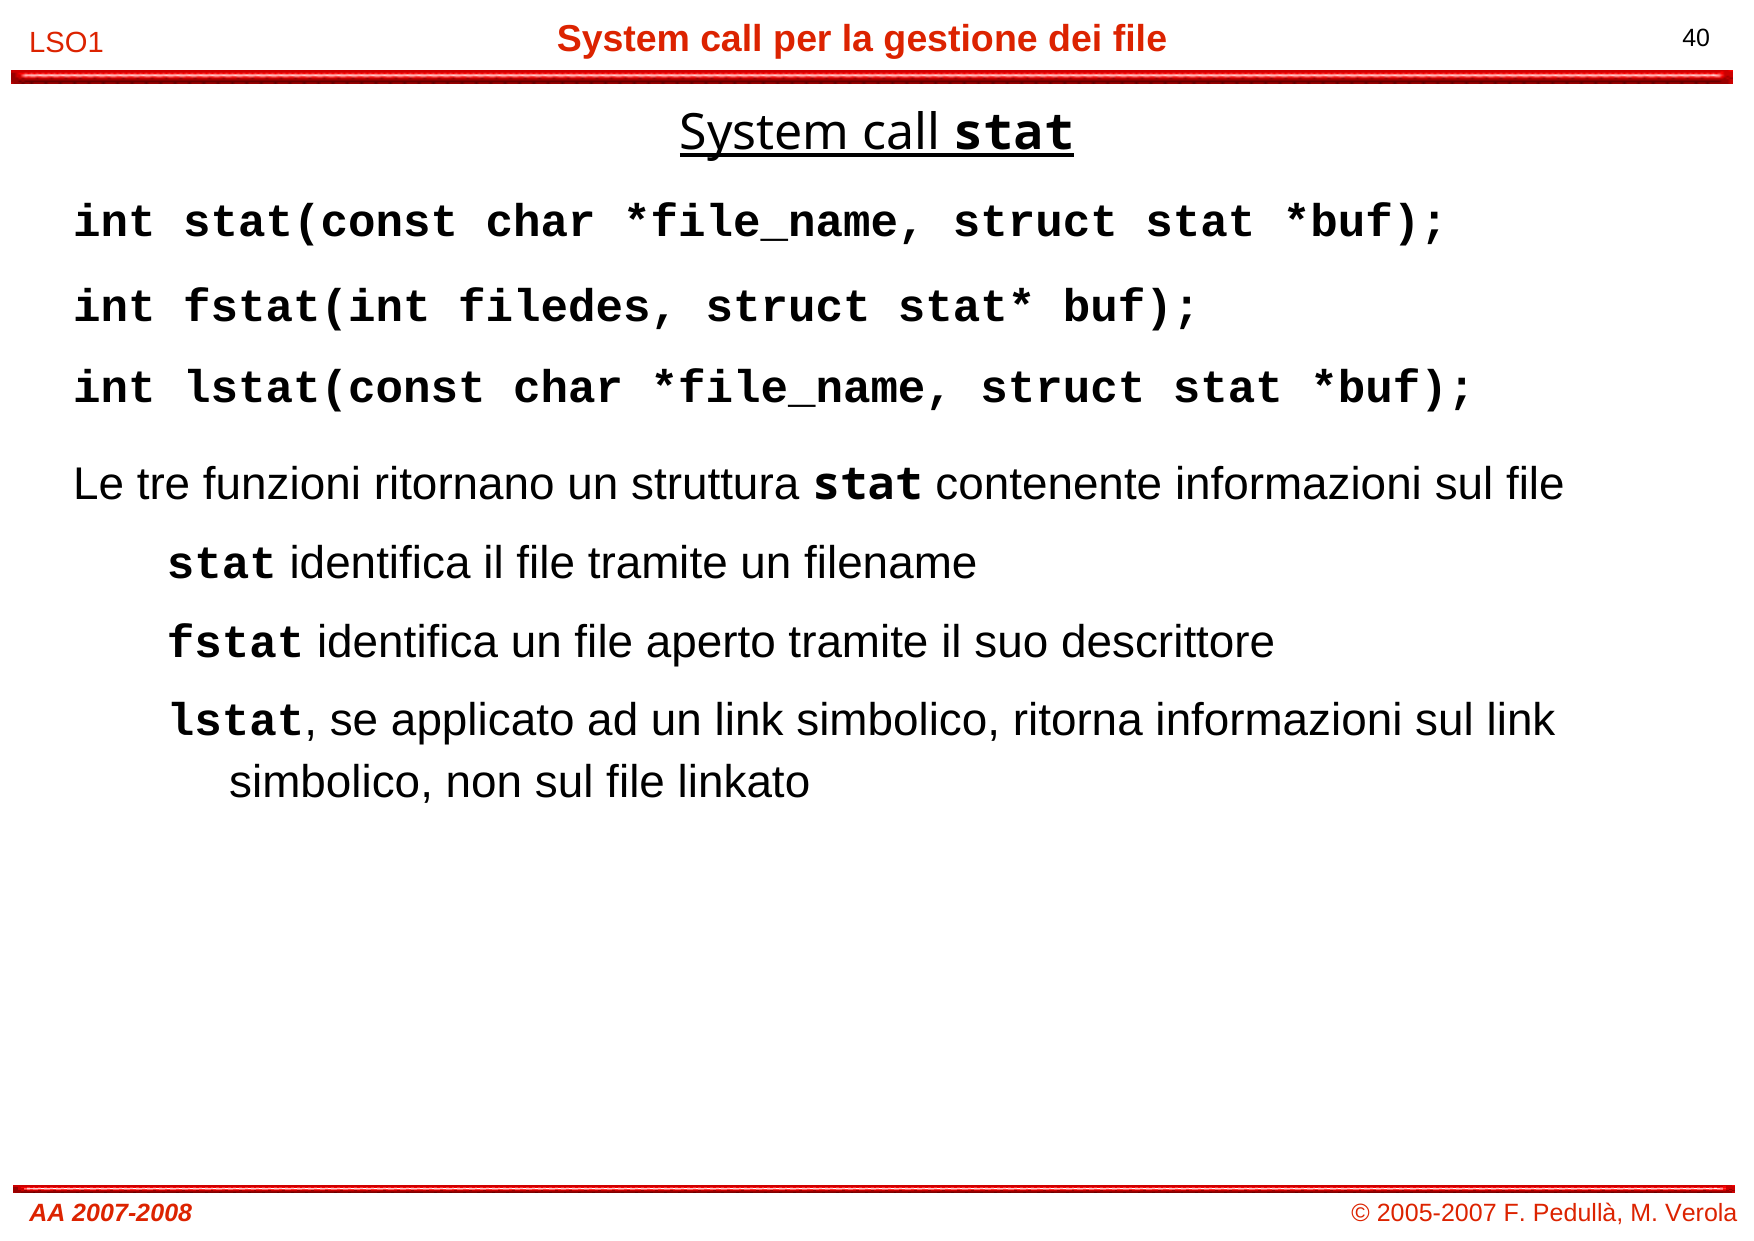

System call stat
# int stat(const char *file_name, struct stat *buf);
int fstat(int filedes, struct stat* buf);
int lstat(const char *file_name, struct stat *buf);
Le tre funzioni ritornano un struttura stat contenente informazioni sul file
stat identifica il file tramite un filename
fstat identifica un file aperto tramite il suo descrittore
lstat, se applicato ad un link simbolico, ritorna informazioni sul link simbolico, non sul file linkato